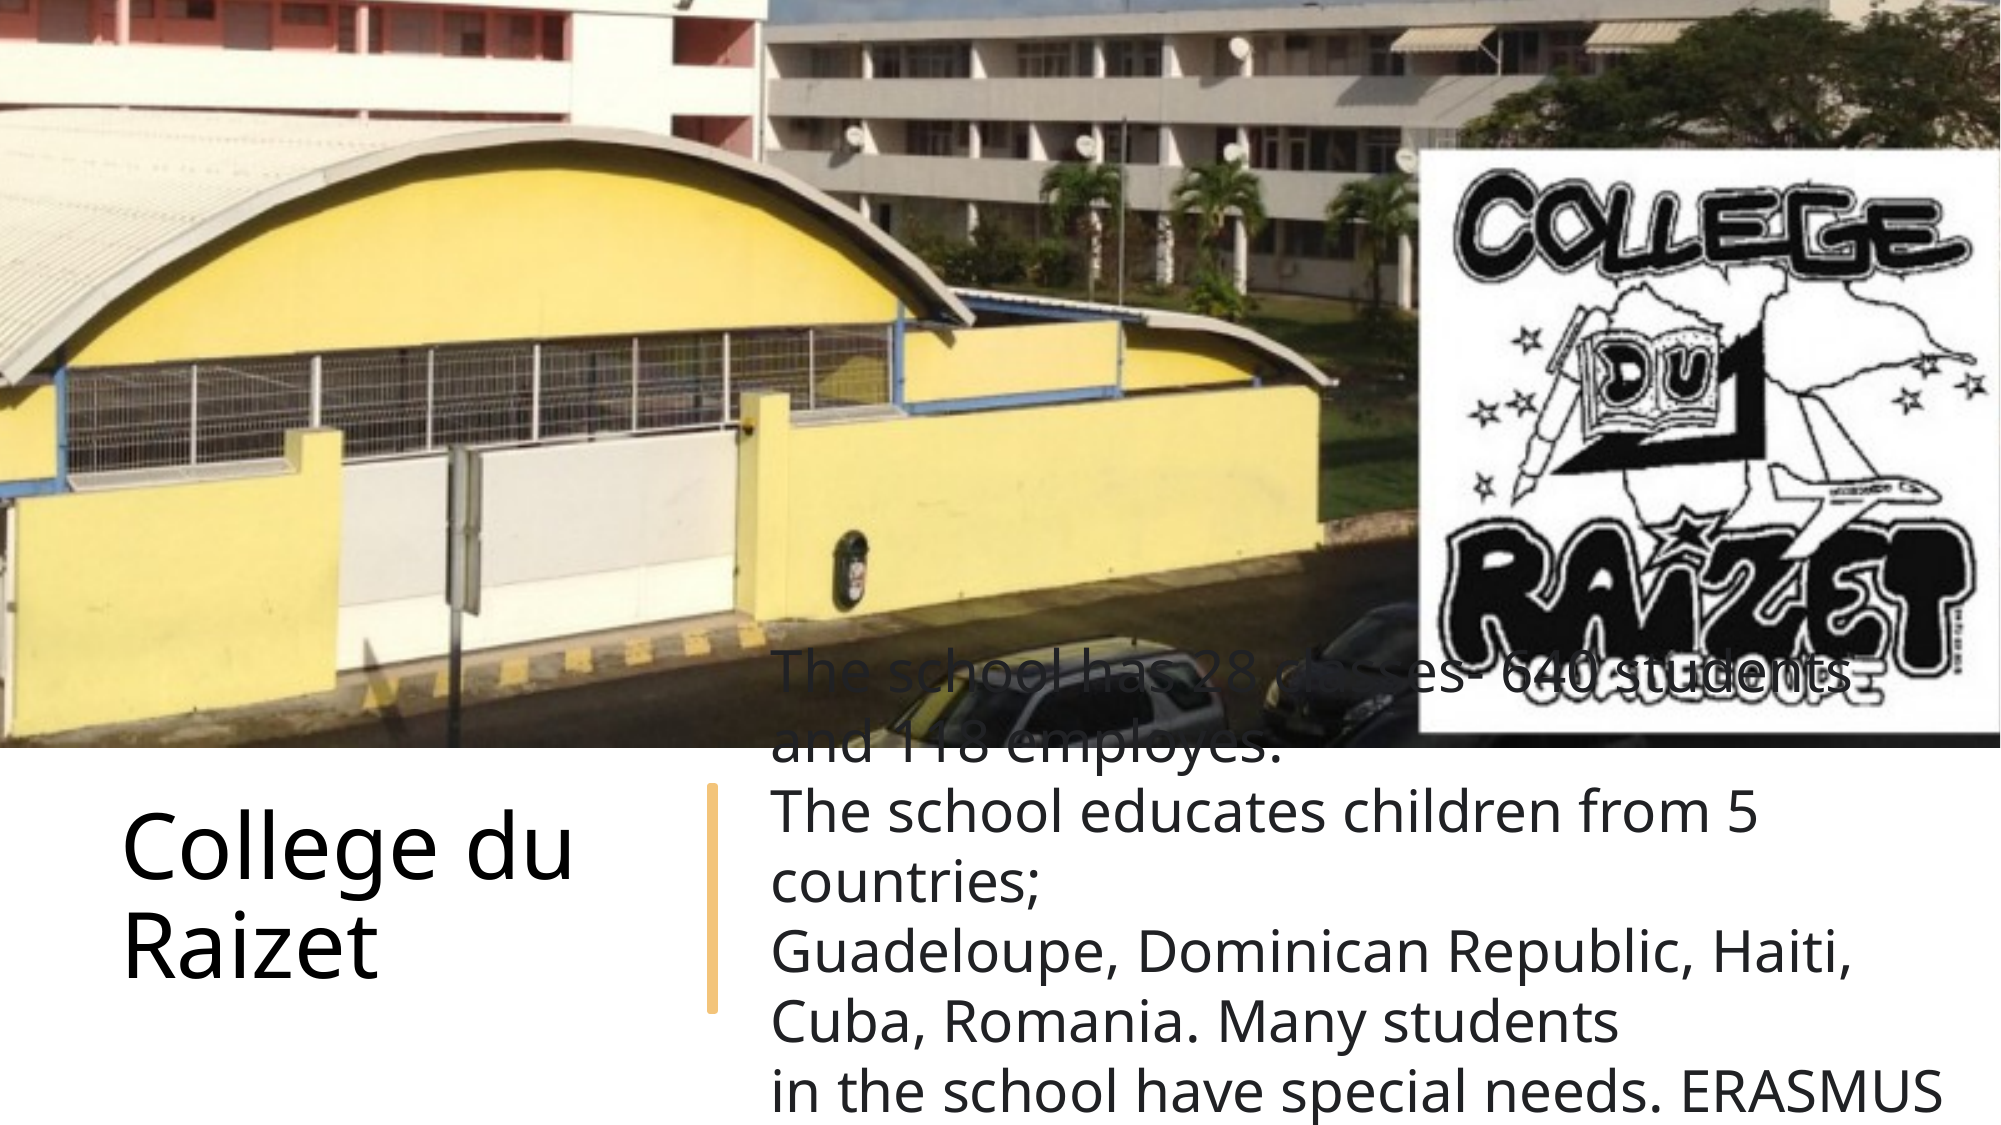

The school has 28 classes- 640 students and 118 employes.
The school educates children from 5 countries;
Guadeloupe, Dominican Republic, Haiti, Cuba, Romania. Many students
in the school have special needs. ERASMUS + topic - Smart
agriculture and we eat well.
# College du Raizet